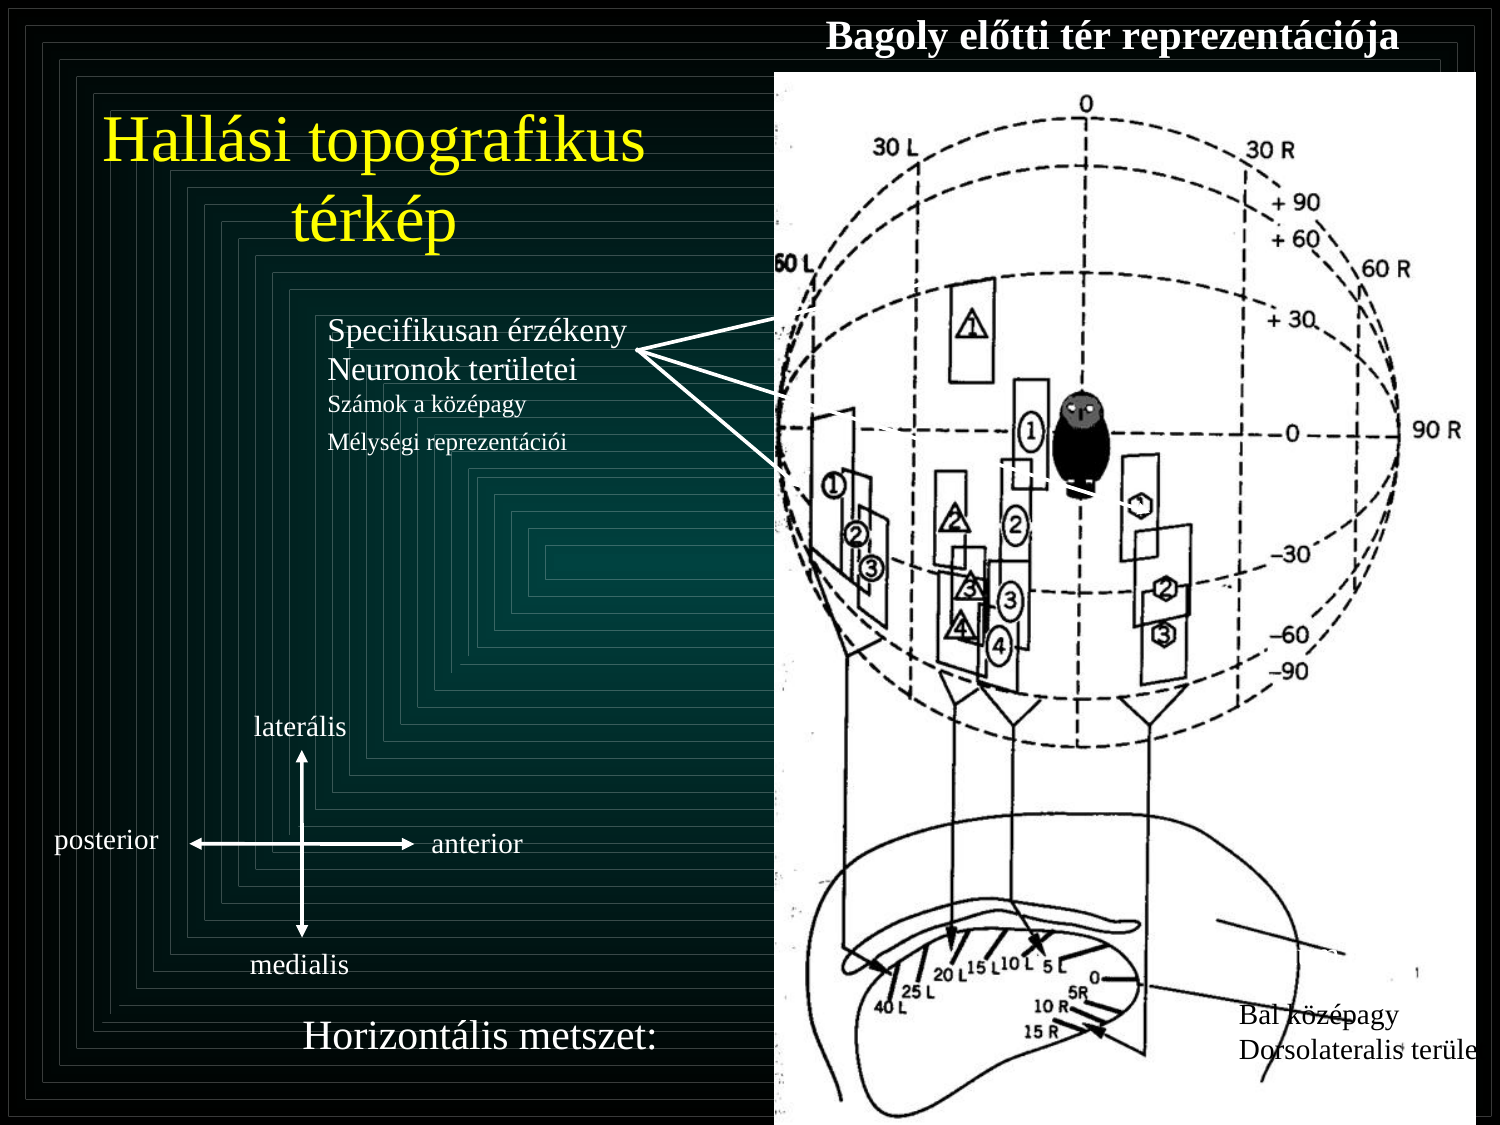

Bagoly előtti tér reprezentációja
Hallási topografikus térkép
Specifikusan érzékeny
Neuronok területei
Számok a középagy
Mélységi reprezentációi
laterális
posterior
anterior
Tectum opticum
medialis
Bal középagy
Dorsolateralis terület
Horizontális metszet: